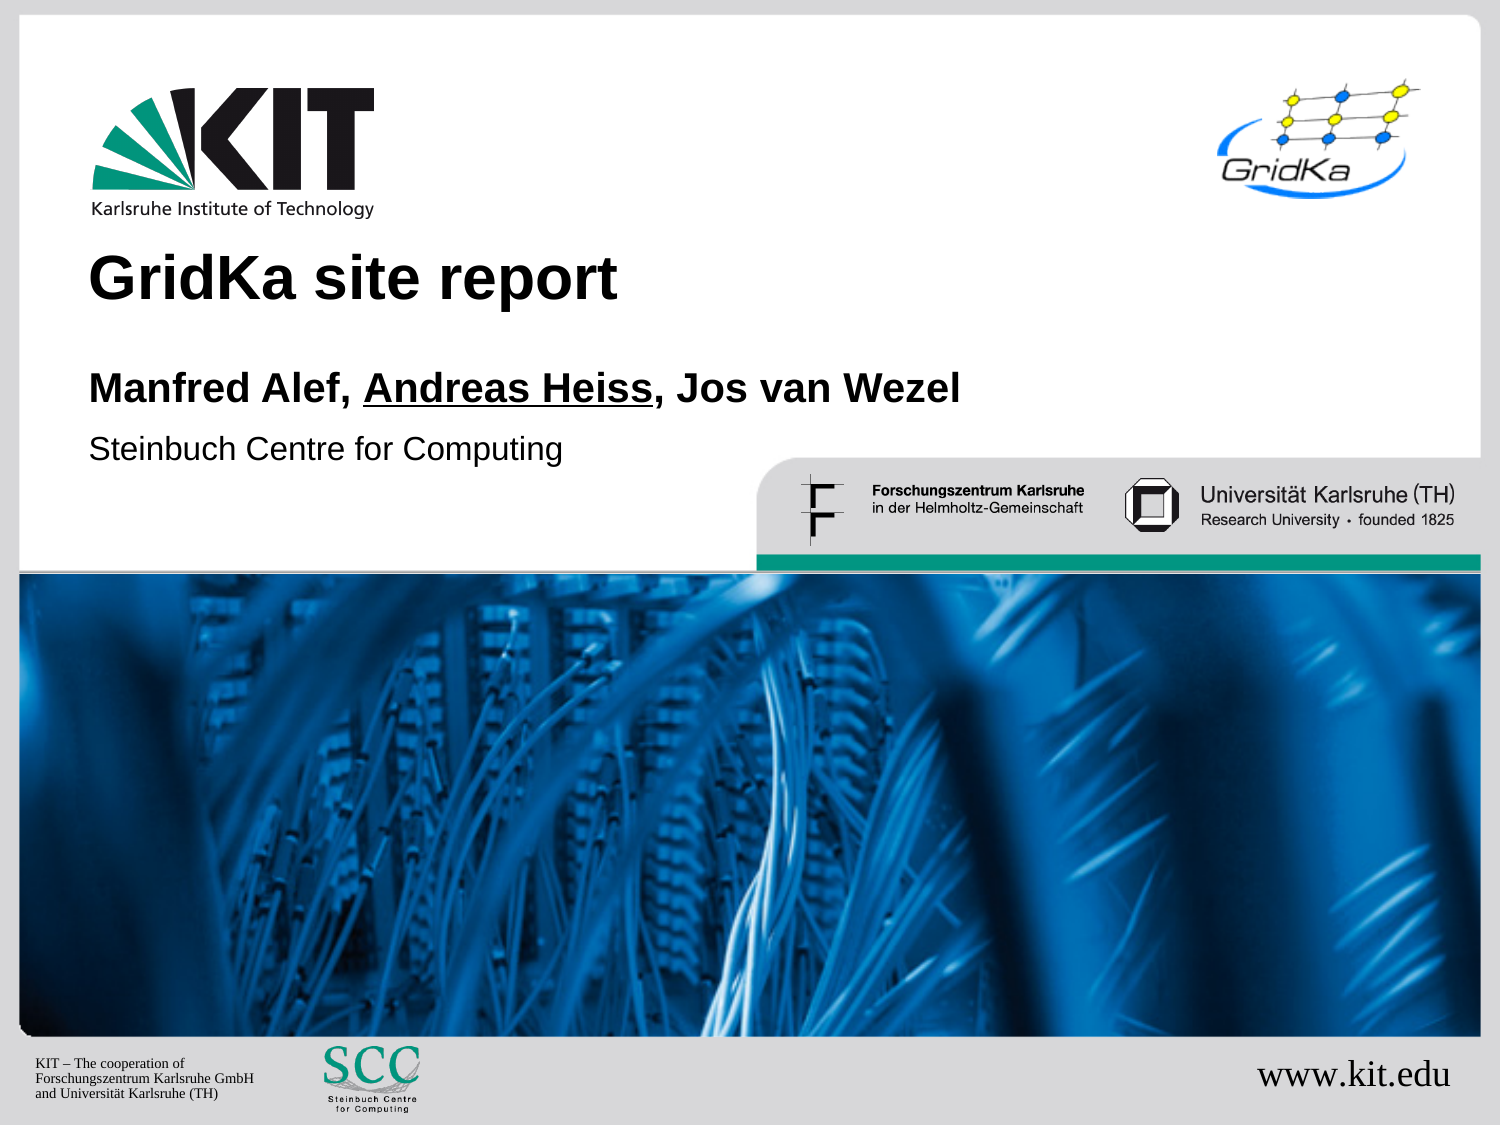

# GridKa site report Manfred Alef, Andreas Heiss, Jos van Wezel
Steinbuch Centre for Computing
www.kit.edu
KIT – The cooperation of Forschungszentrum Karlsruhe GmbH
and Universität Karlsruhe (TH)